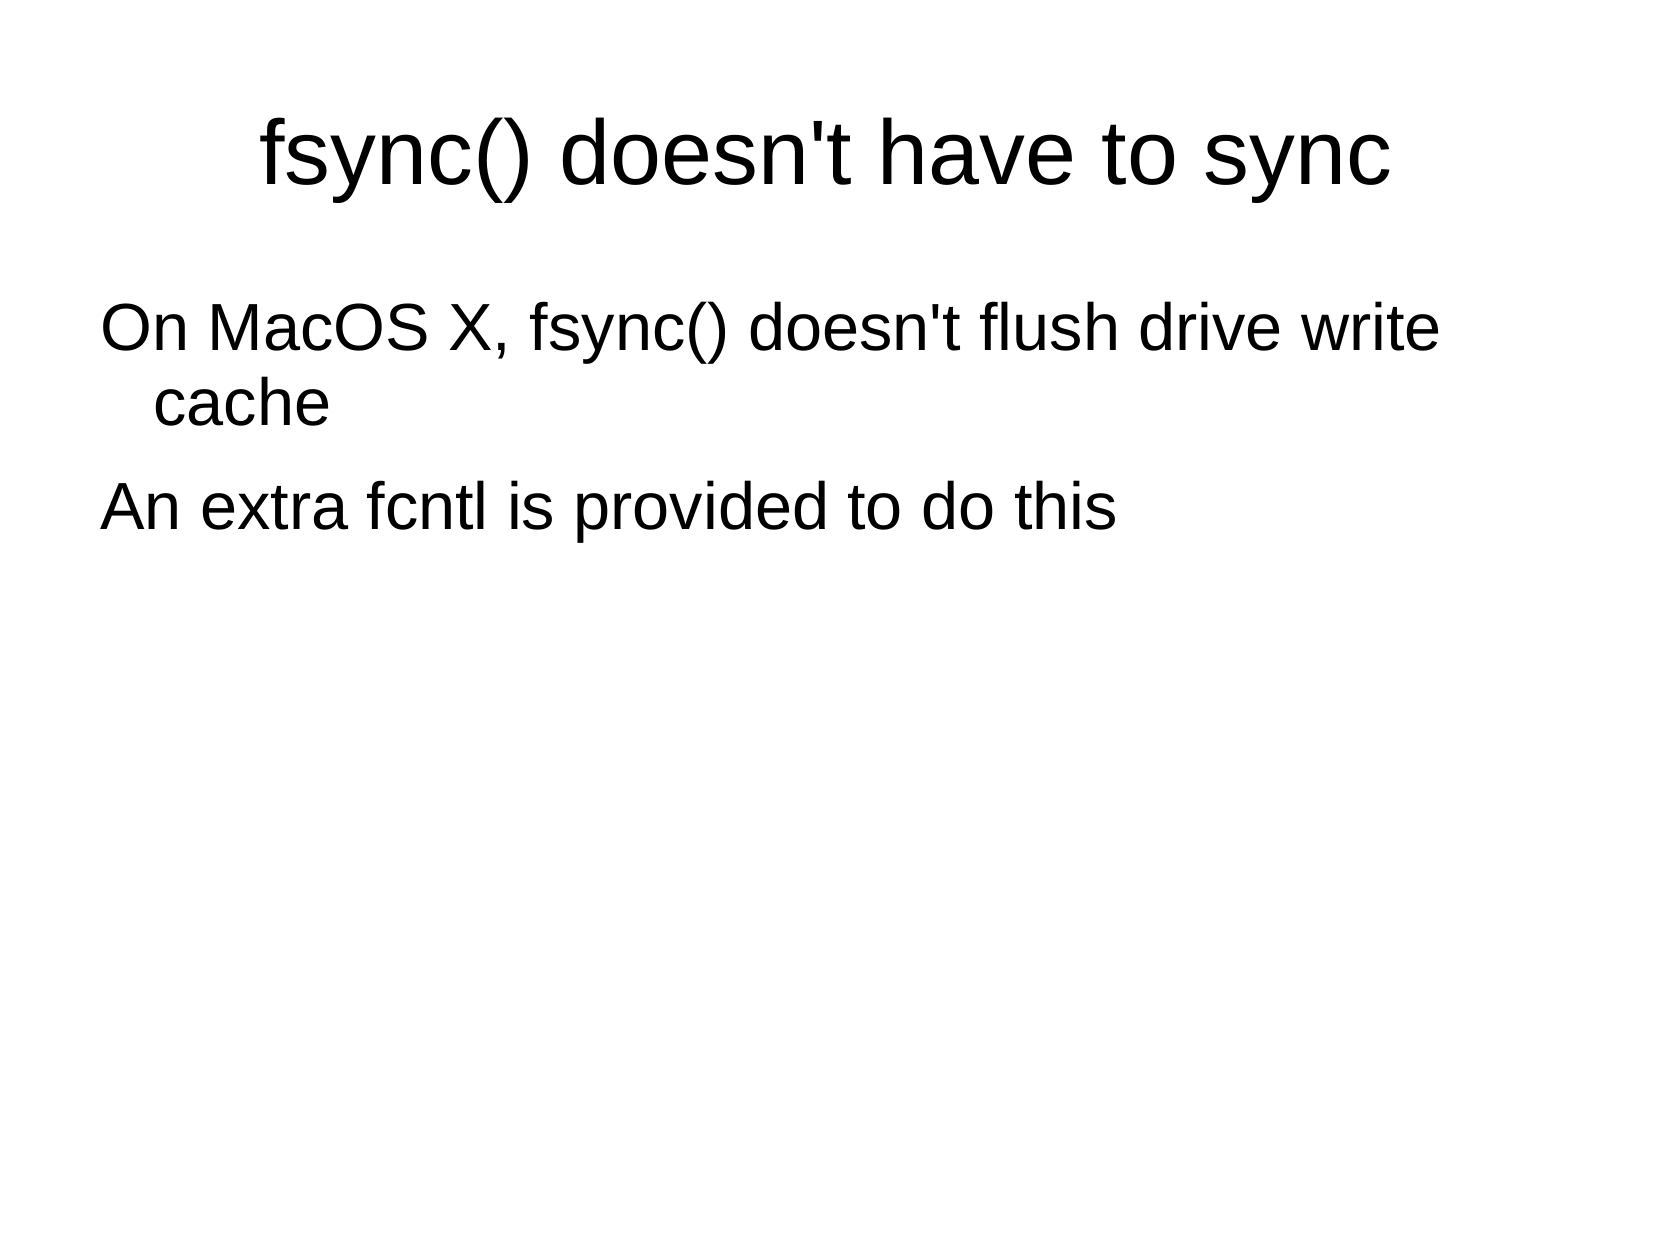

# fsync() doesn't have to sync
On MacOS X, fsync() doesn't flush drive write cache
An extra fcntl is provided to do this